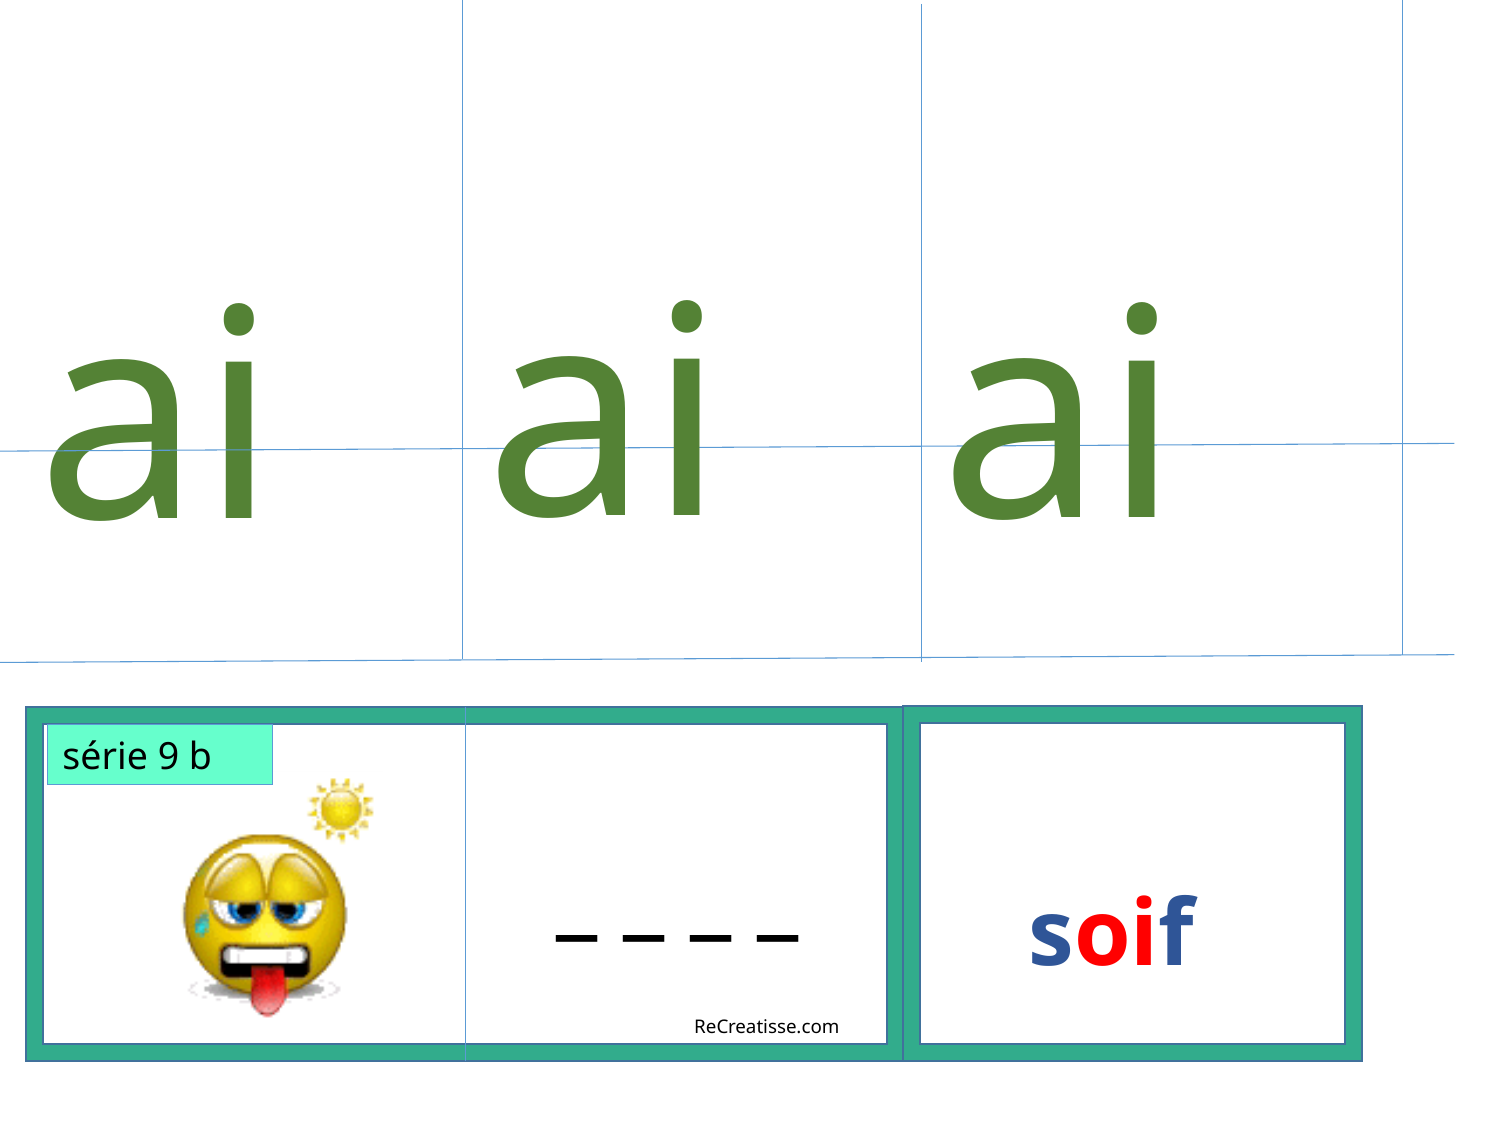

ai
ai
ai
série 9 b
_ _ _ _
soif
ReCreatisse.com